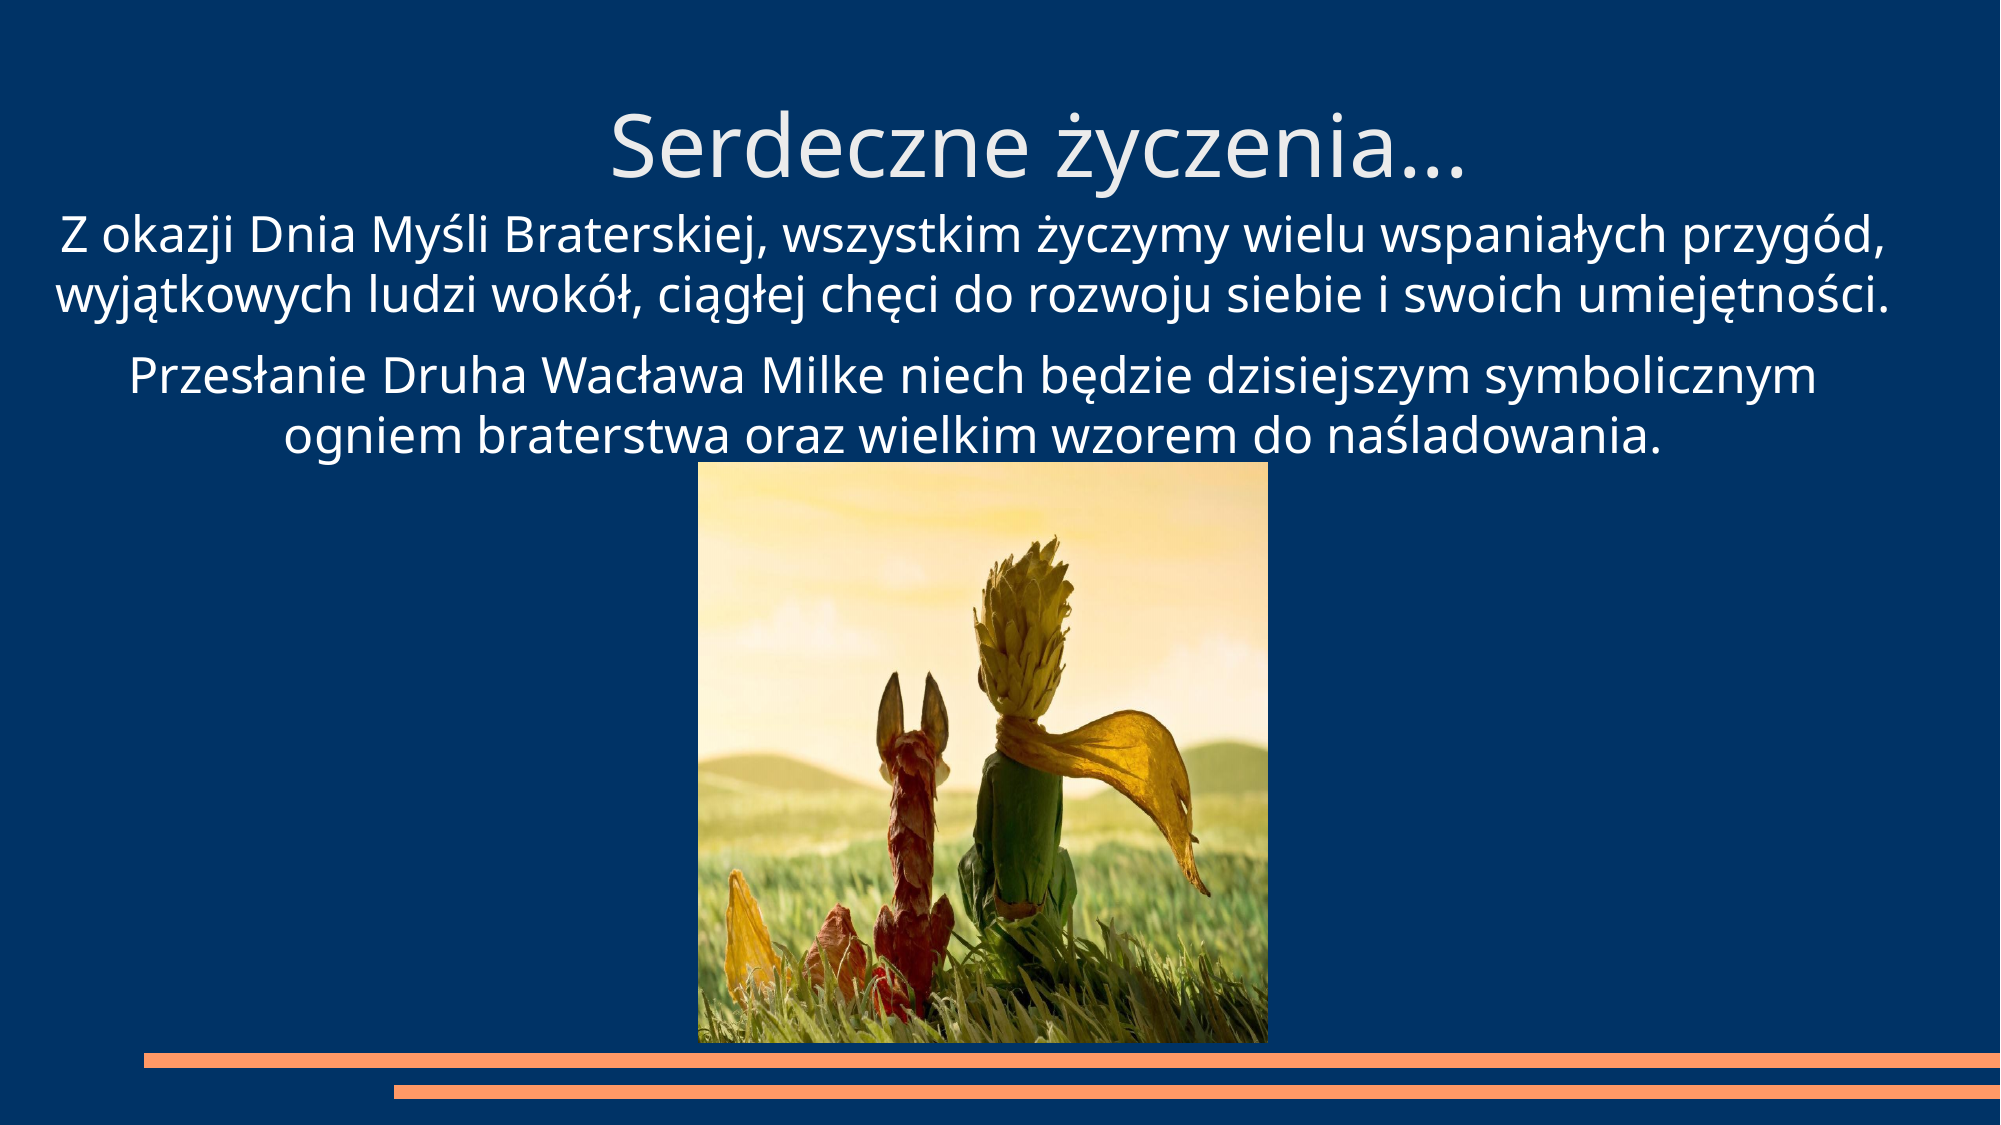

# Serdeczne życzenia...
Z okazji Dnia Myśli Braterskiej, wszystkim życzymy wielu wspaniałych przygód, wyjątkowych ludzi wokół, ciągłej chęci do rozwoju siebie i swoich umiejętności.
Przesłanie Druha Wacława Milke niech będzie dzisiejszym symbolicznym ogniem braterstwa oraz wielkim wzorem do naśladowania.